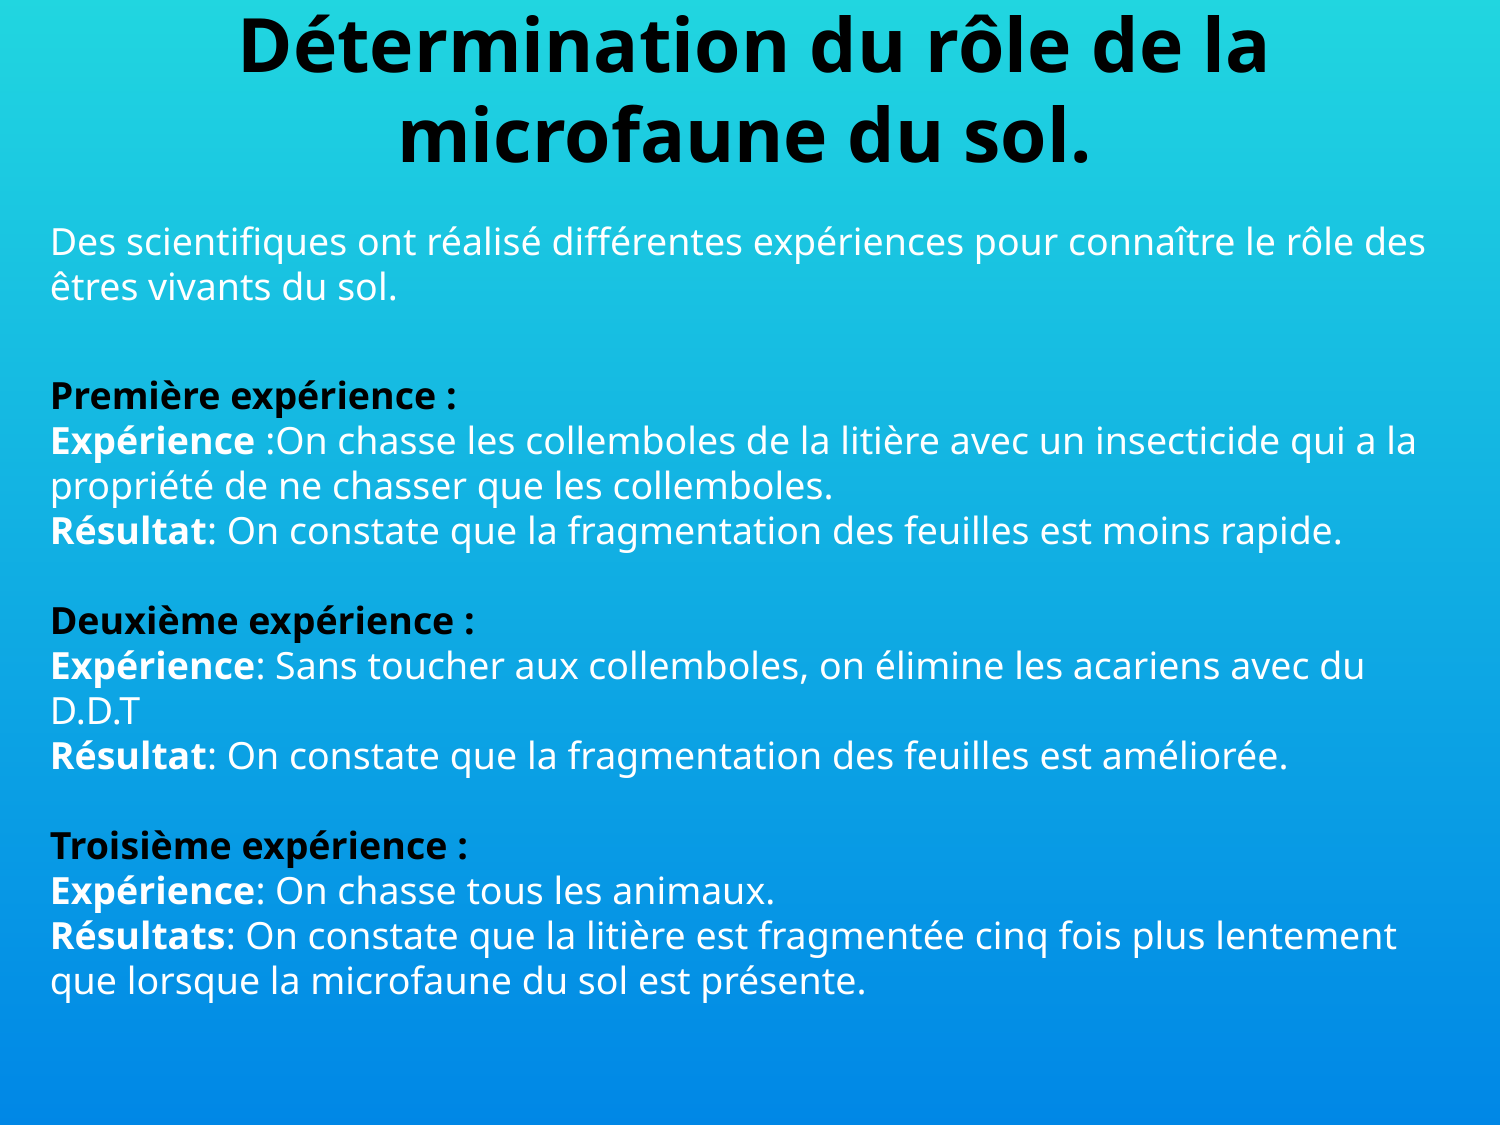

# Détermination du rôle de la microfaune du sol.
Des scientifiques ont réalisé différentes expériences pour connaître le rôle des êtres vivants du sol.
Première expérience :
Expérience :On chasse les collemboles de la litière avec un insecticide qui a la propriété de ne chasser que les collemboles.
Résultat: On constate que la fragmentation des feuilles est moins rapide.
Deuxième expérience :
Expérience: Sans toucher aux collemboles, on élimine les acariens avec du D.D.T
Résultat: On constate que la fragmentation des feuilles est améliorée.
Troisième expérience :
Expérience: On chasse tous les animaux.
Résultats: On constate que la litière est fragmentée cinq fois plus lentement que lorsque la microfaune du sol est présente.